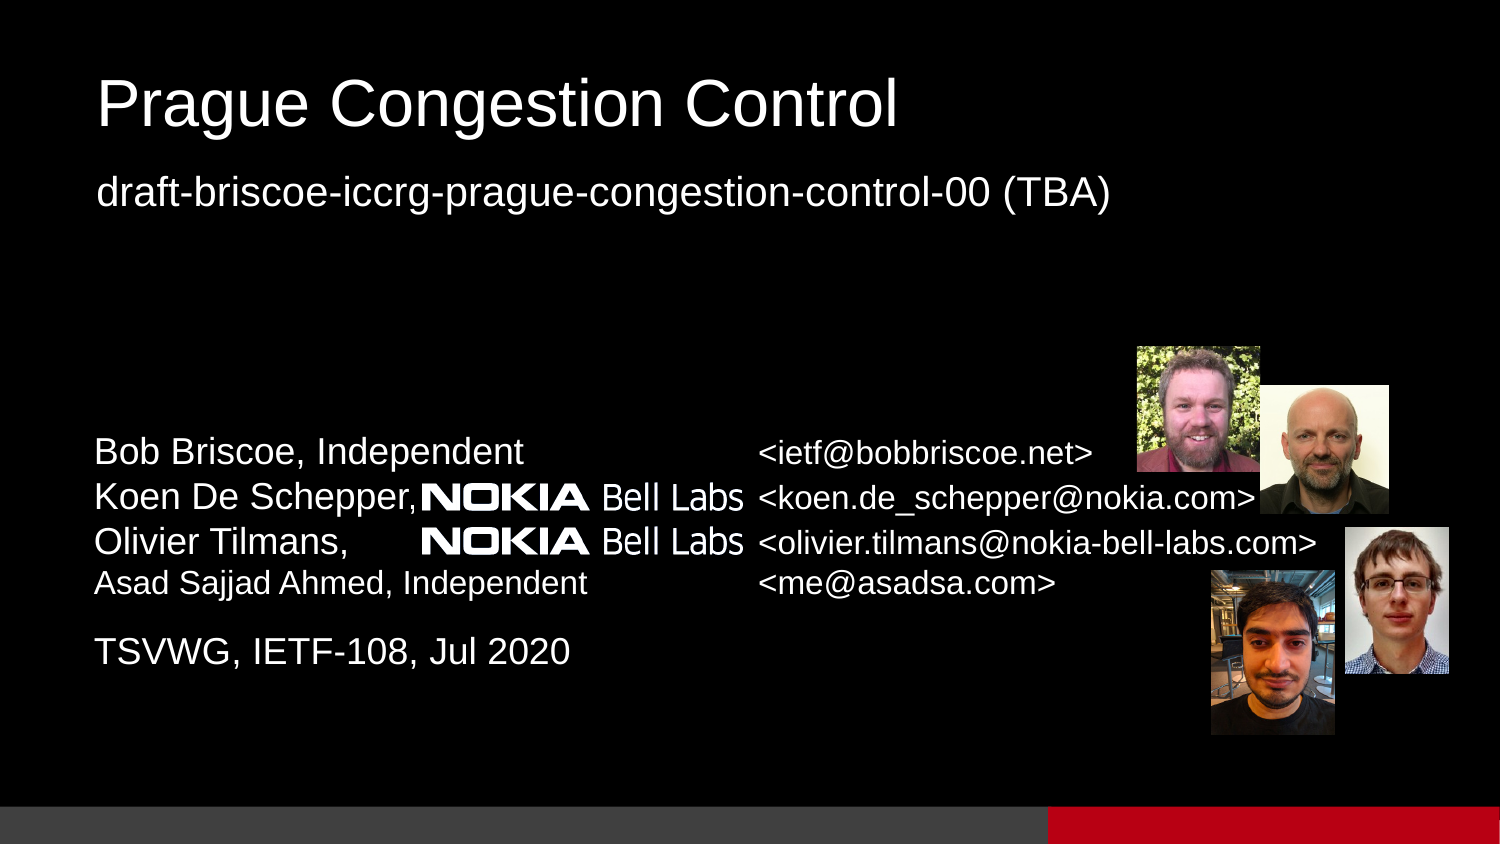

Prague Congestion Control
draft-briscoe-iccrg-prague-congestion-control-00 (TBA)
Bob Briscoe, Independent 				<ietf@bobbriscoe.net>
Koen De Schepper, N	okia Bell Labs 	<koen.de_schepper@nokia.com>
Olivier Tilmans, N	okia Bell Labs 	<olivier.tilmans@nokia-bell-labs.com>
Asad Sajjad Ahmed, Independent			<me@asadsa.com>
TSVWG, IETF-108, Jul 2020